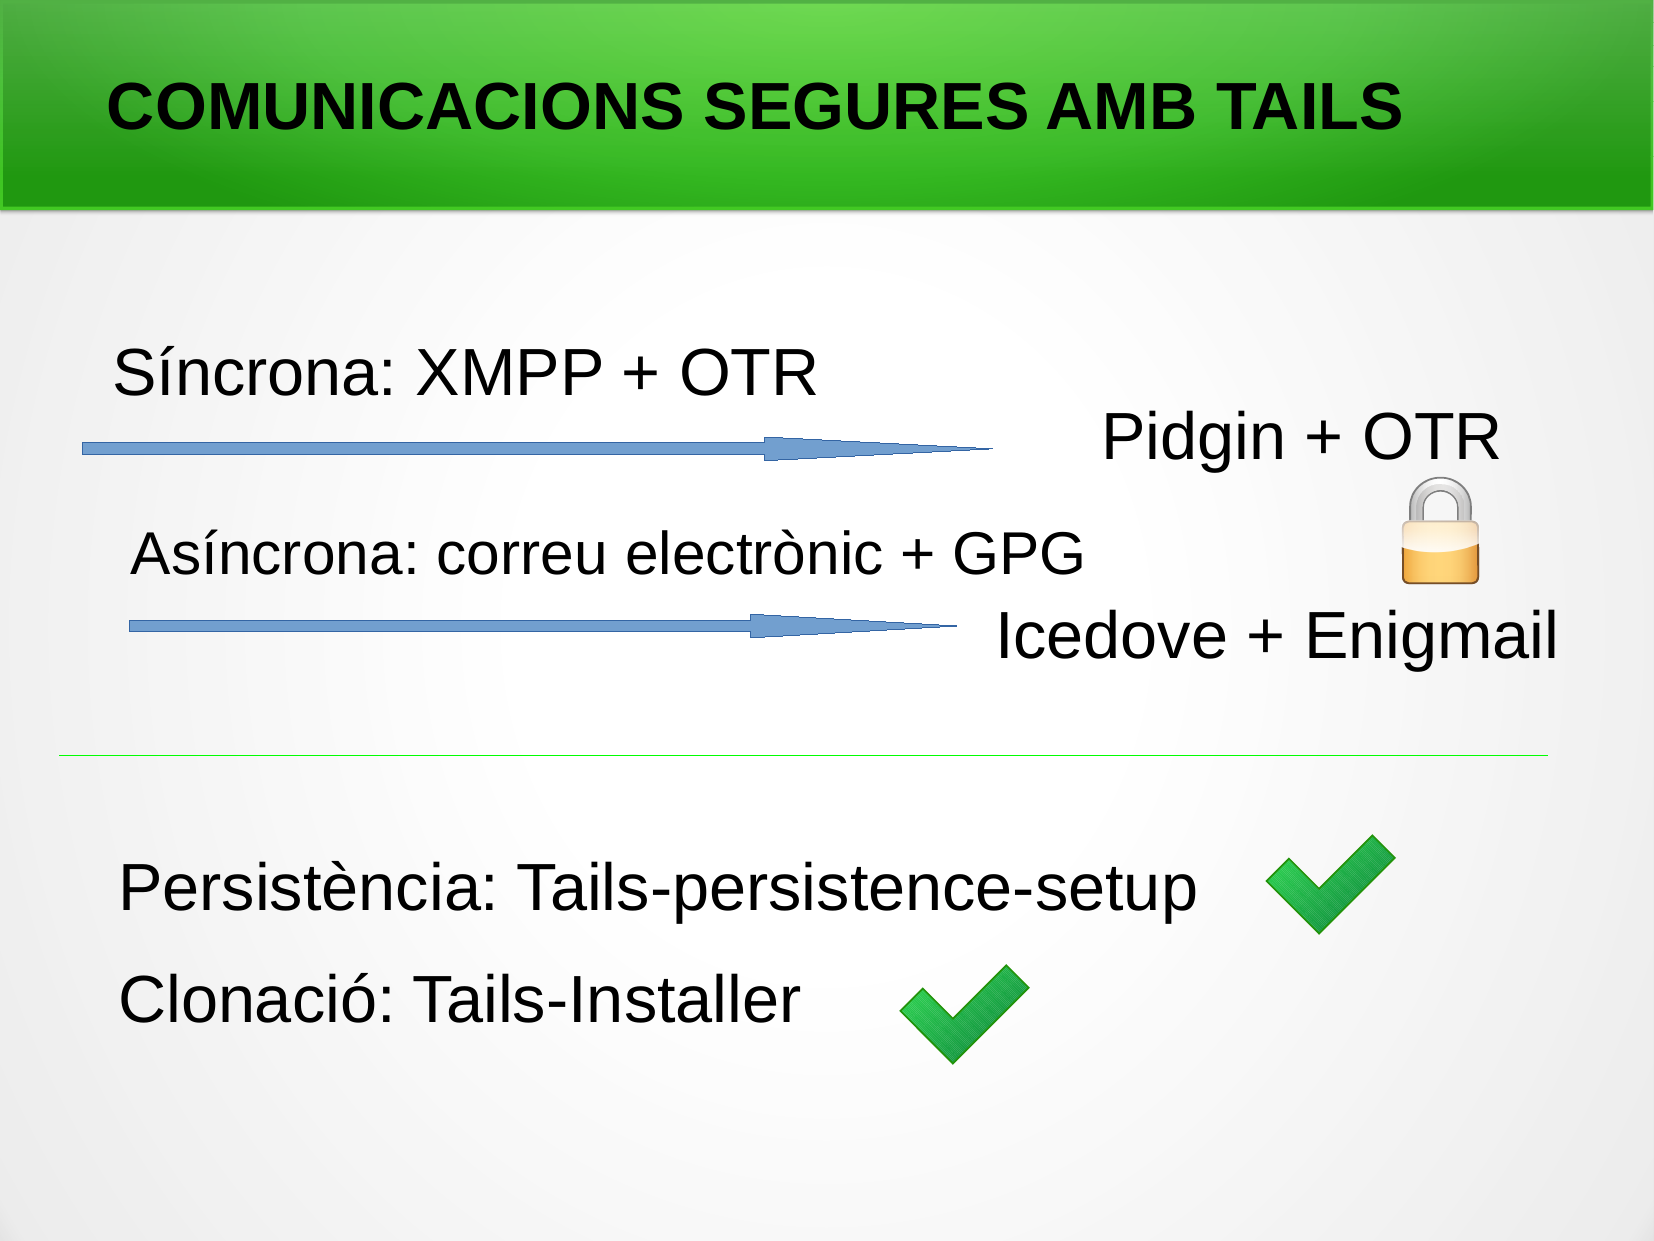

# COMUNICACIONS SEGURES AMB TAILS
Síncrona: XMPP + OTR
Pidgin + OTR
Asíncrona: correu electrònic + GPG
Icedove + Enigmail
Persistència: Tails-persistence-setup
Clonació: Tails-Installer